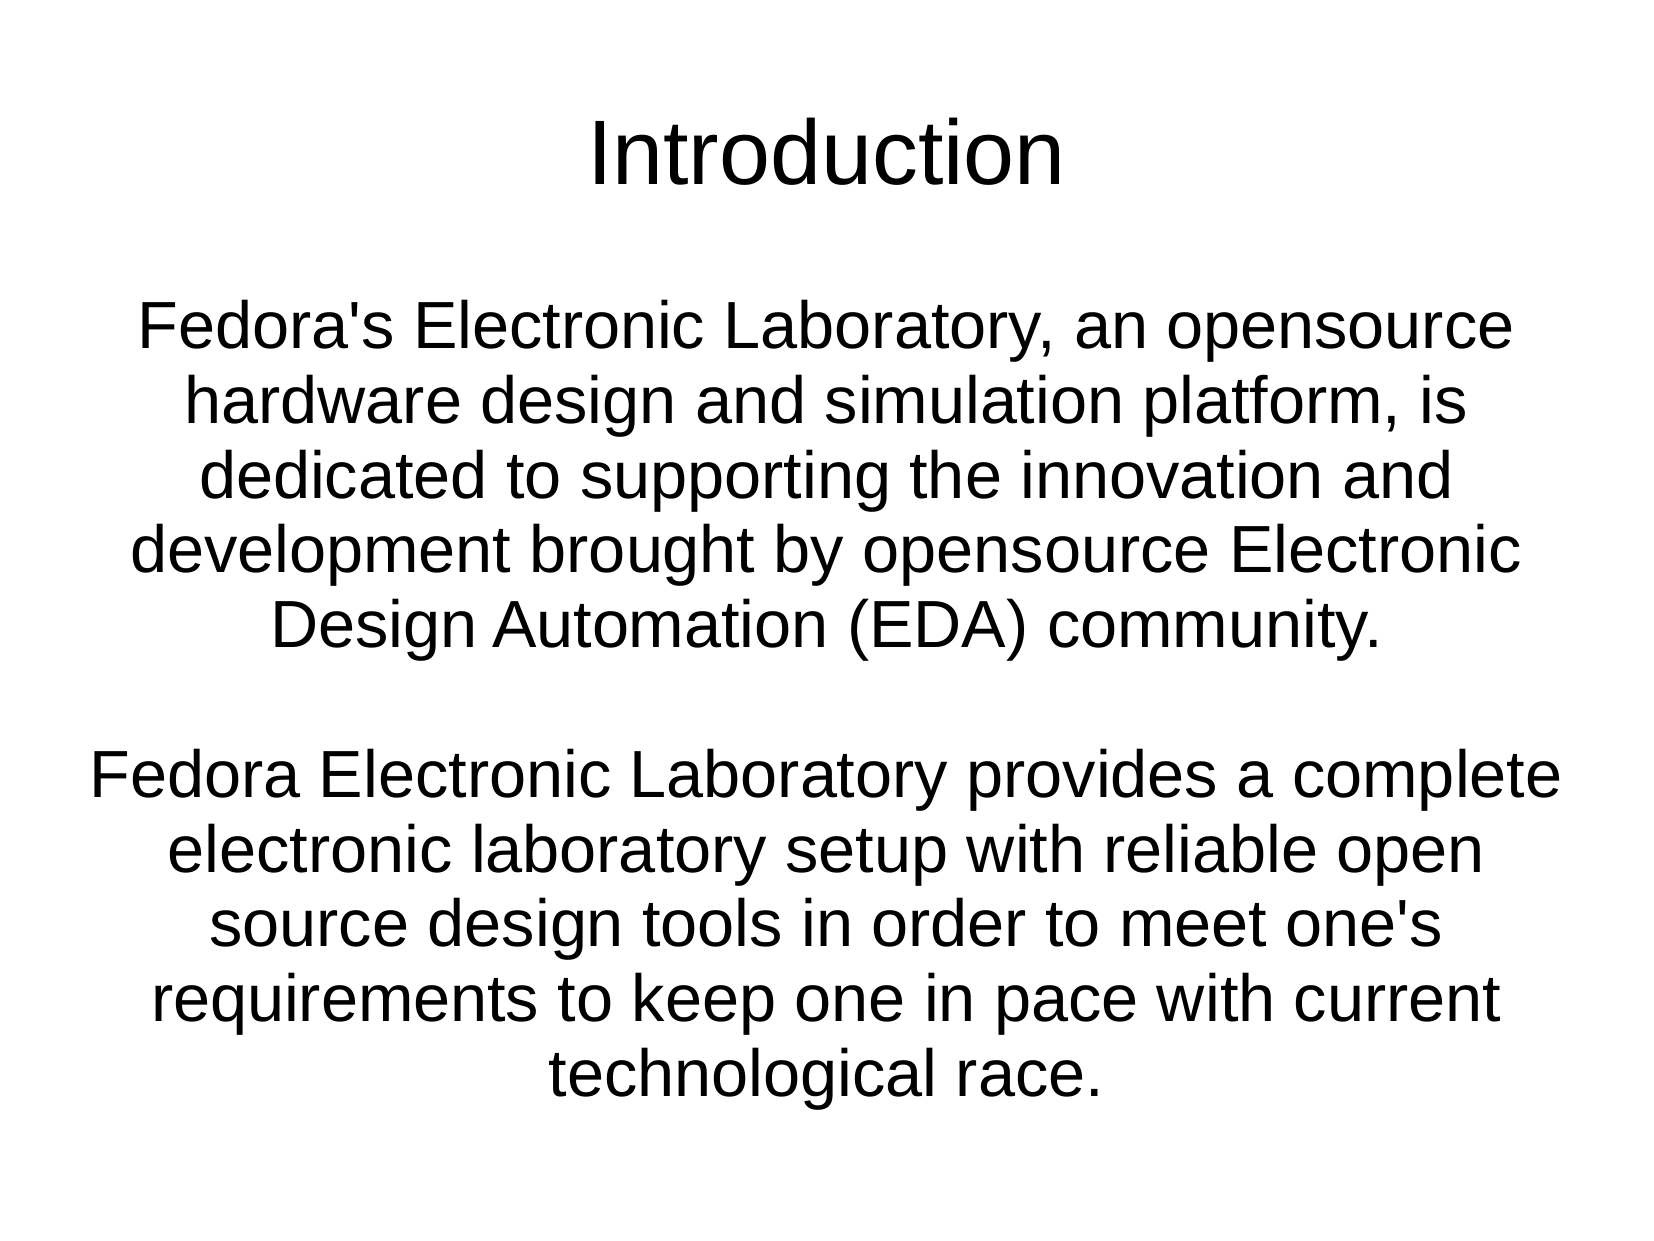

# Introduction
Fedora's Electronic Laboratory, an opensource hardware design and simulation platform, is dedicated to supporting the innovation and development brought by opensource Electronic Design Automation (EDA) community.
Fedora Electronic Laboratory provides a complete electronic laboratory setup with reliable open source design tools in order to meet one's requirements to keep one in pace with current technological race.